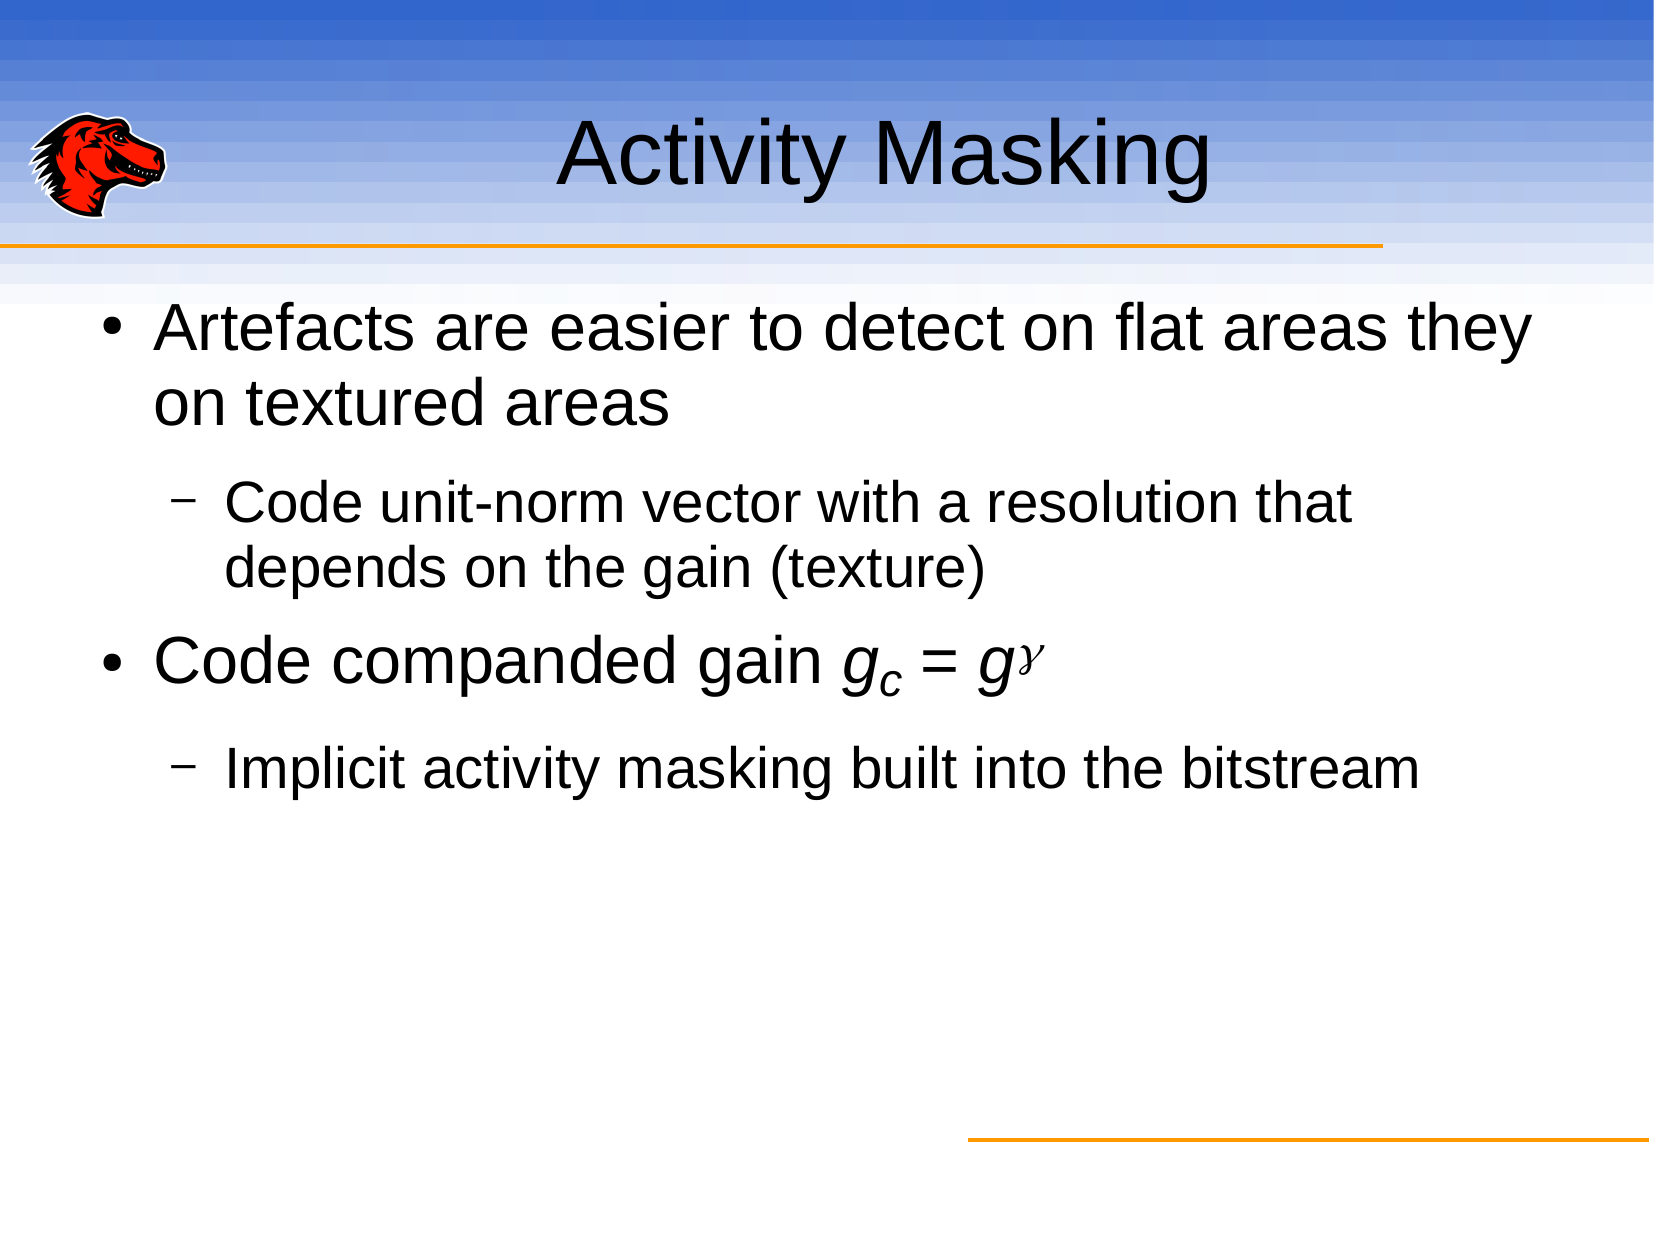

# Activity Masking
Artefacts are easier to detect on flat areas they on textured areas
Code unit-norm vector with a resolution that depends on the gain (texture)
Code companded gain gc = g
Implicit activity masking built into the bitstream